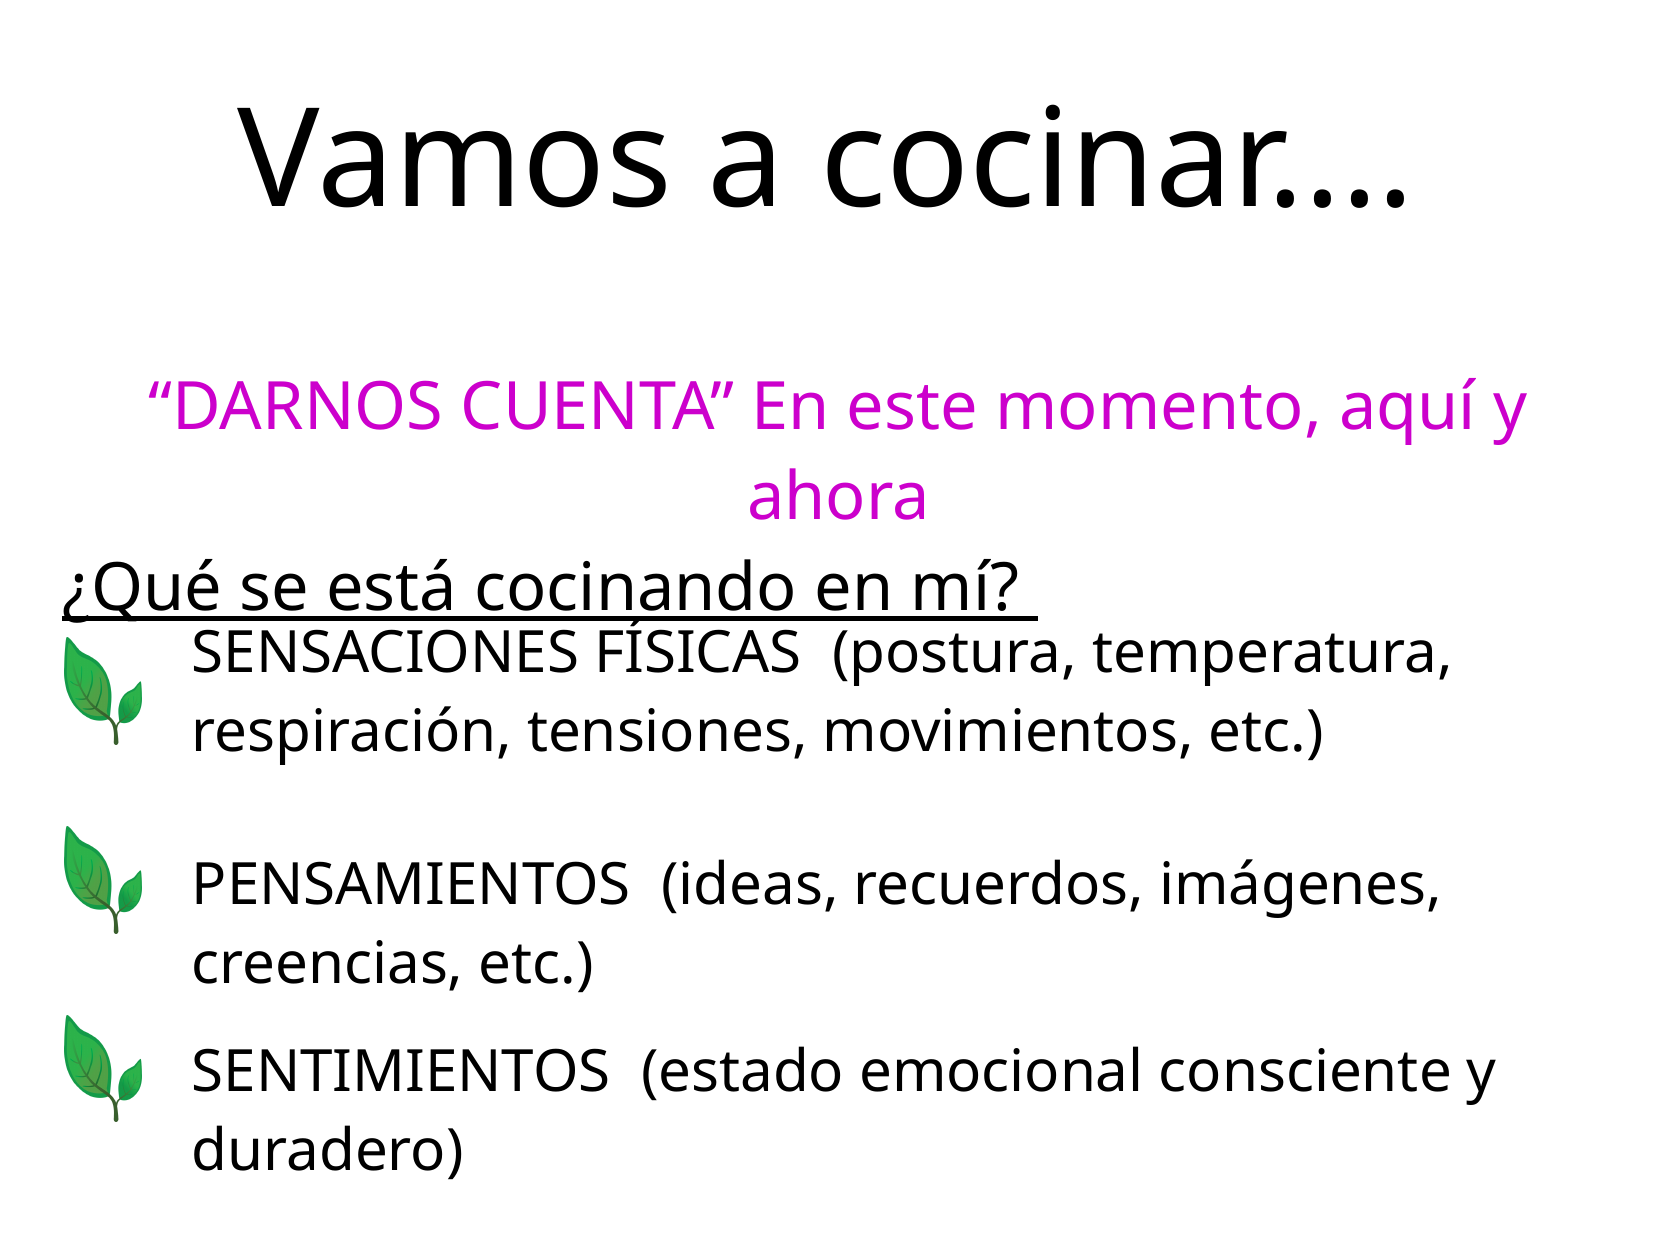

# Vamos a cocinar....
“DARNOS CUENTA” En este momento, aquí y ahora
¿Qué se está cocinando en mí?
SENSACIONES FÍSICAS (postura, temperatura, respiración, tensiones, movimientos, etc.)
PENSAMIENTOS (ideas, recuerdos, imágenes, creencias, etc.)
SENTIMIENTOS (estado emocional consciente y duradero)